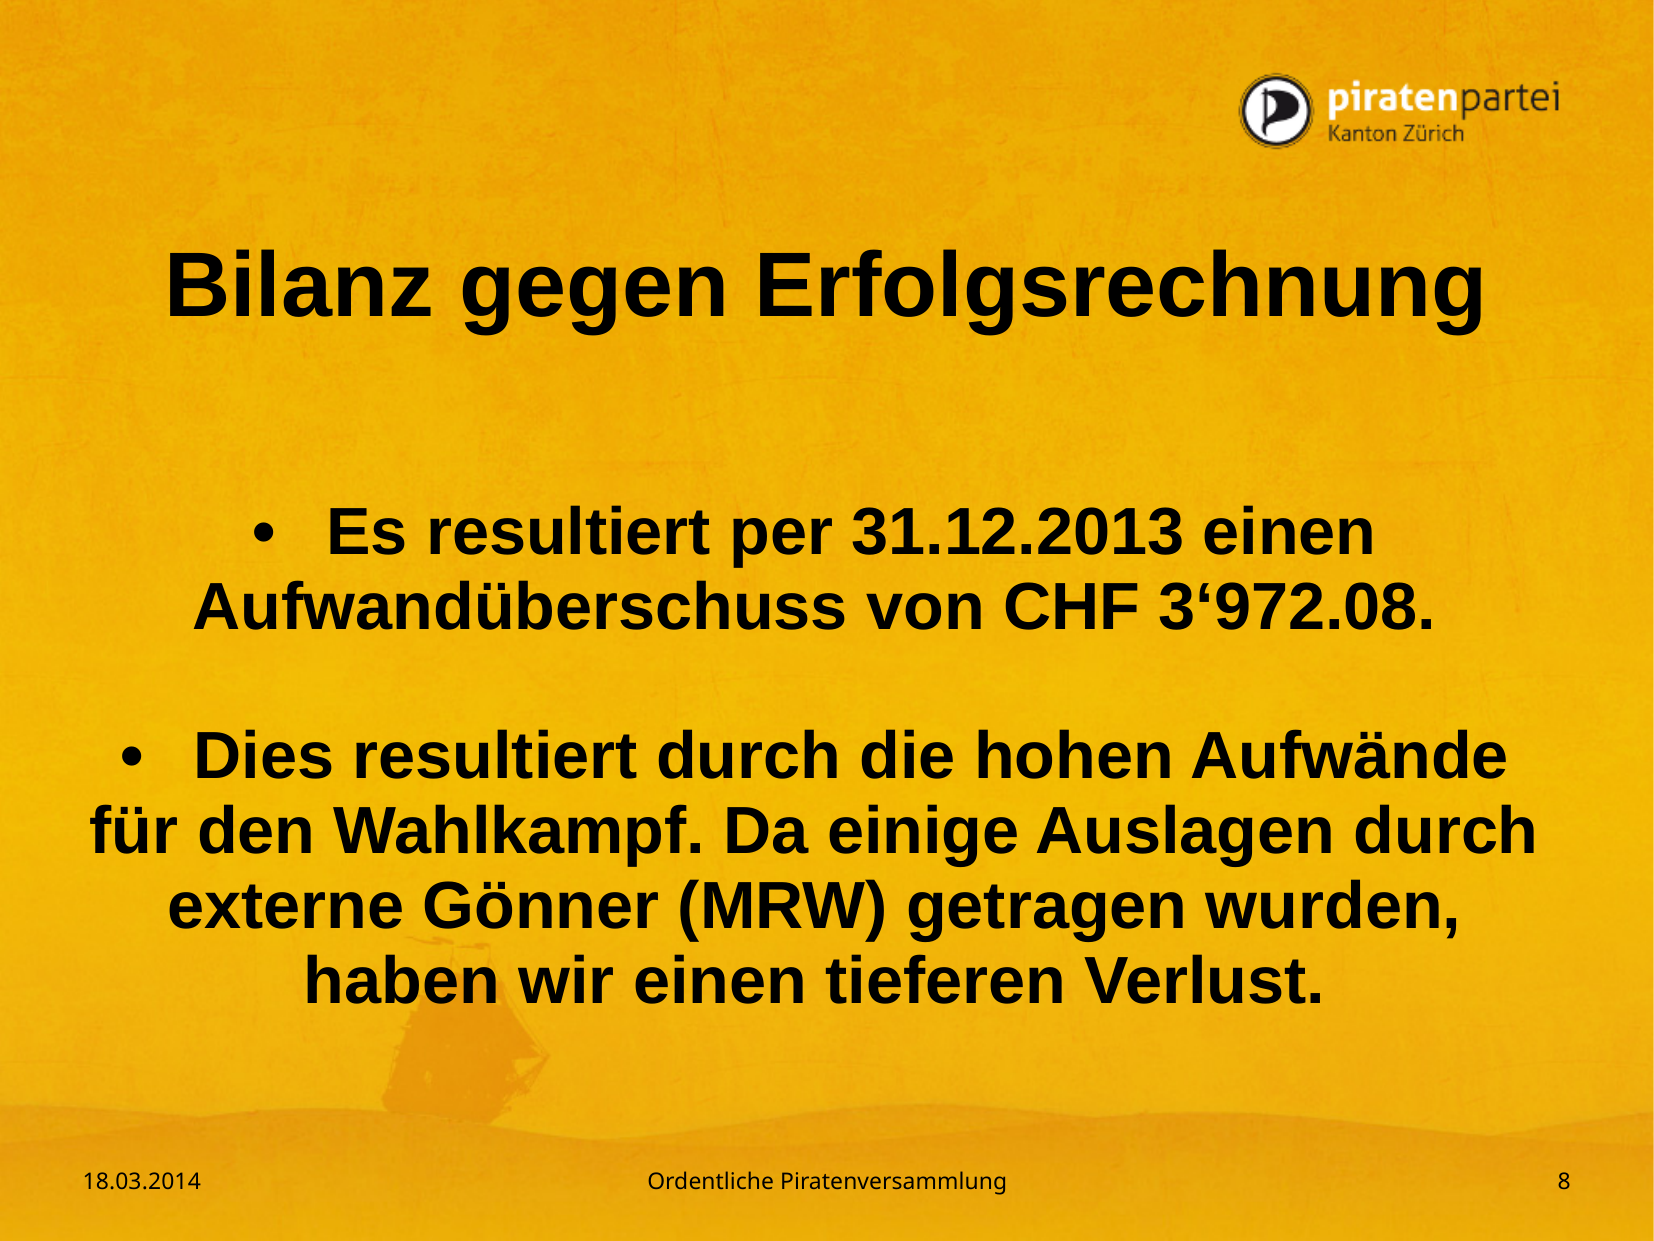

# Bilanz gegen Erfolgsrechnung
•	Es resultiert per 31.12.2013 einen Aufwandüberschuss von CHF 3‘972.08.
•	Dies resultiert durch die hohen Aufwände für den Wahlkampf. Da einige Auslagen durch externe Gönner (MRW) getragen wurden, haben wir einen tieferen Verlust.
2010-10-21
Gründungsversammlung Piratenpartei Zürich
8